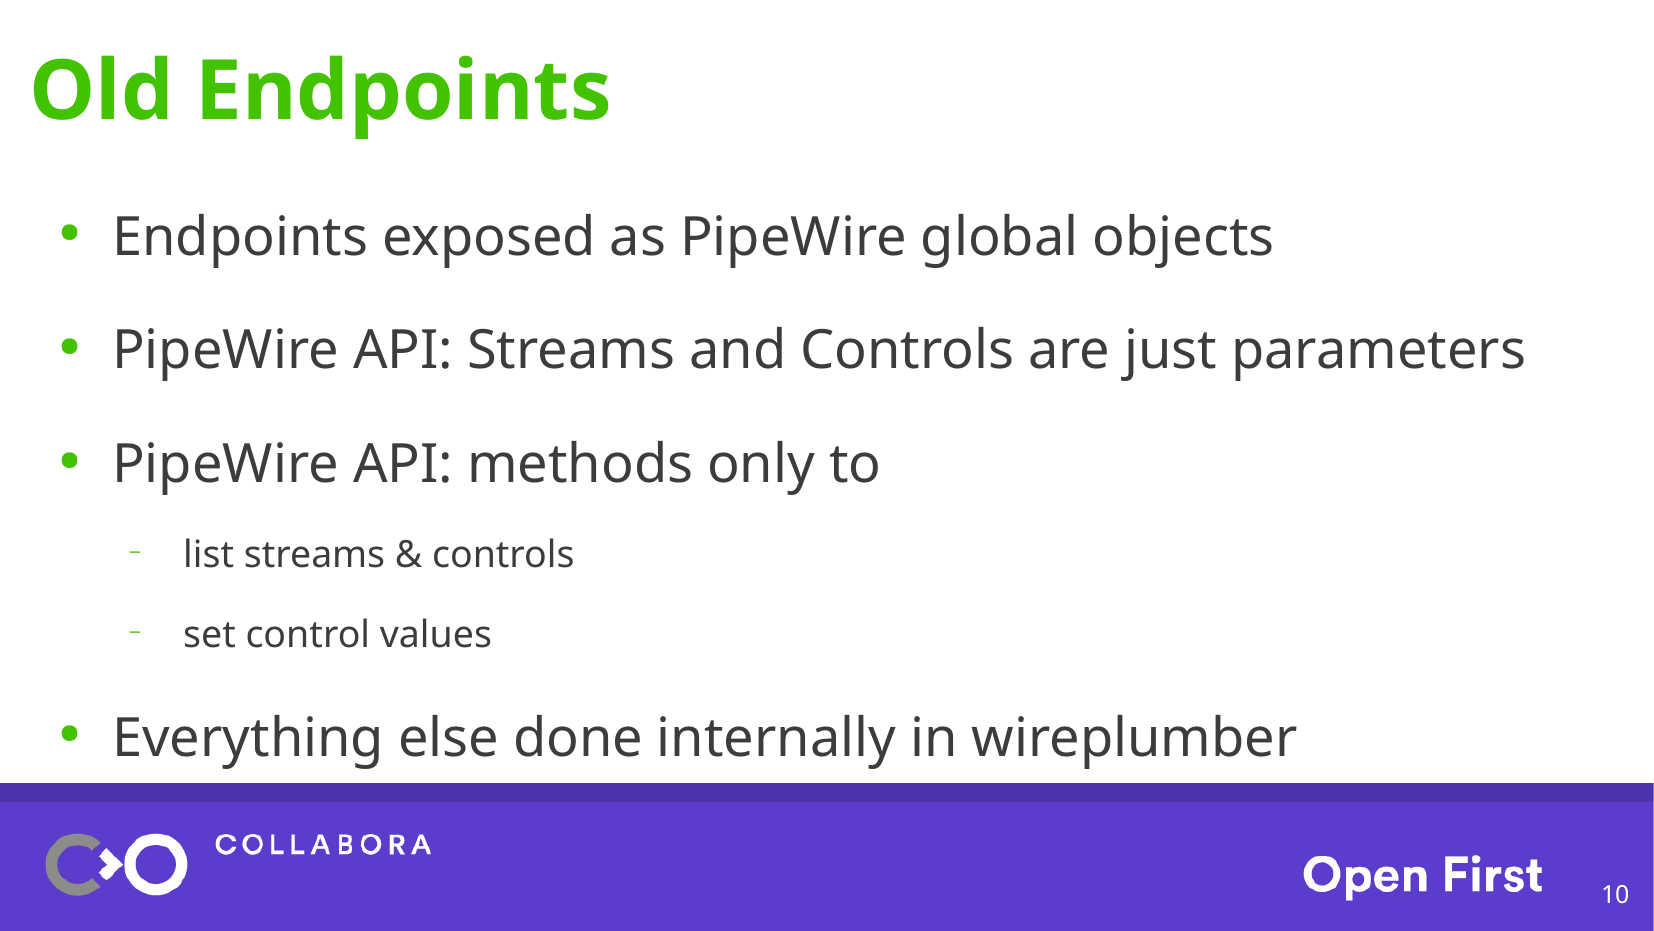

# Old Endpoints
Endpoints exposed as PipeWire global objects
PipeWire API: Streams and Controls are just parameters
PipeWire API: methods only to
list streams & controls
set control values
Everything else done internally in wireplumber